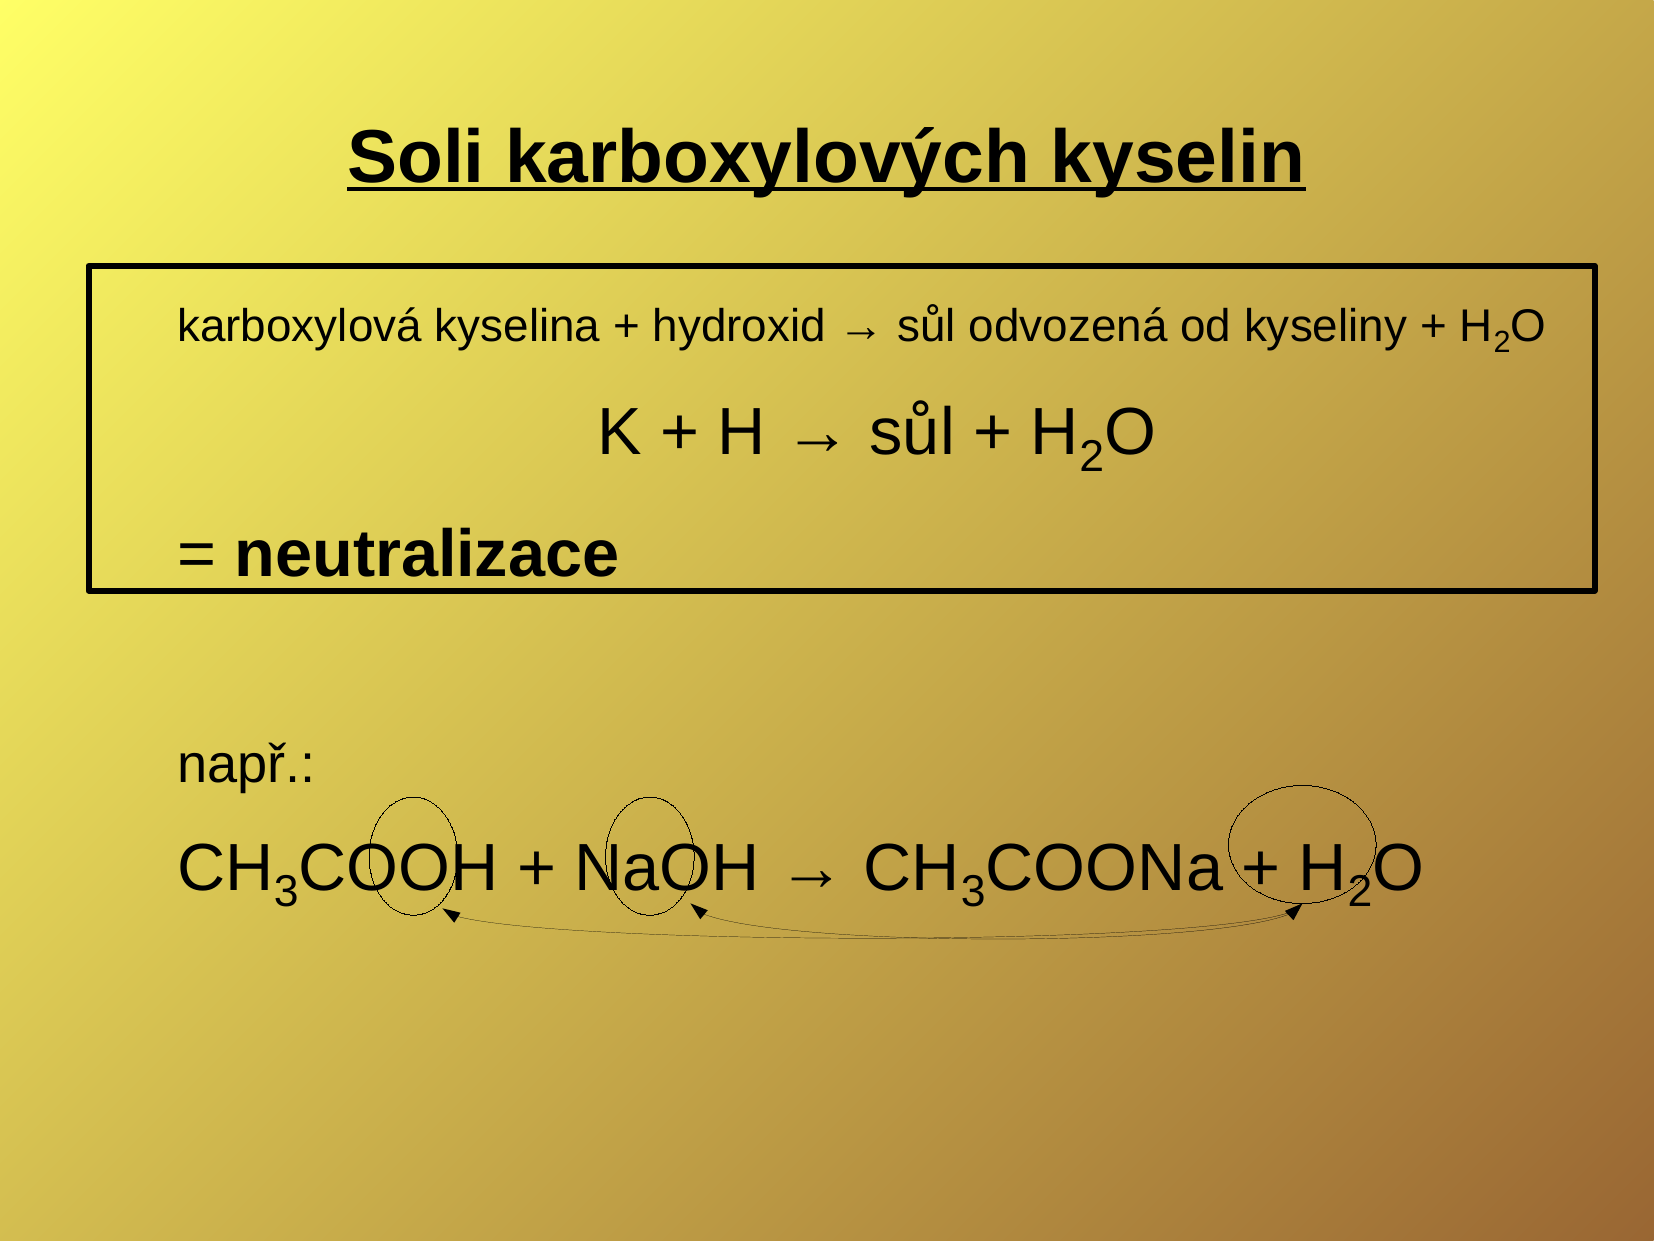

# Soli karboxylových kyselin
karboxylová kyselina + hydroxid → sůl odvozená od kyseliny + H2O
K + H → sůl + H2O
= neutralizace
např.:
CH3COOH + NaOH → CH3COONa + H2O